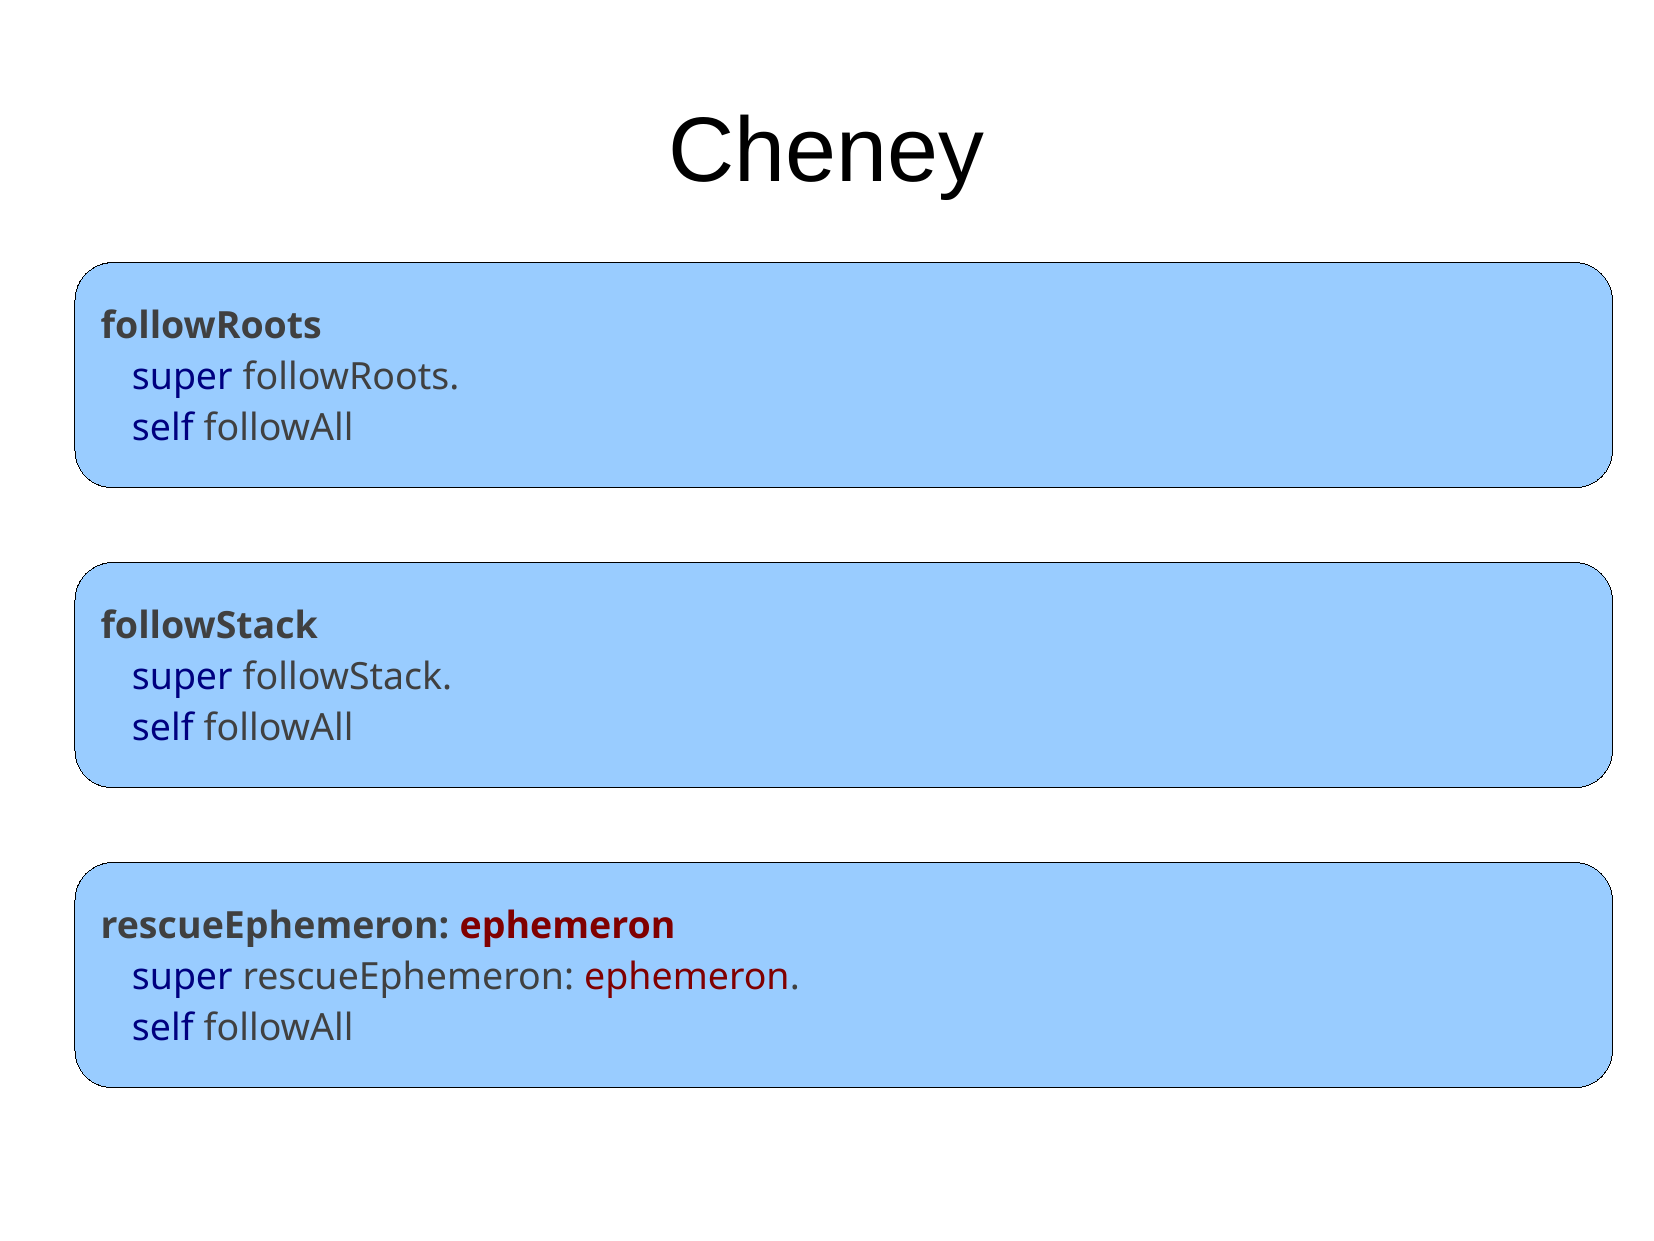

Cheney
followRoots
	super followRoots.
	self followAll
followStack
	super followStack.
	self followAll
rescueEphemeron: ephemeron
	super rescueEphemeron: ephemeron.
	self followAll